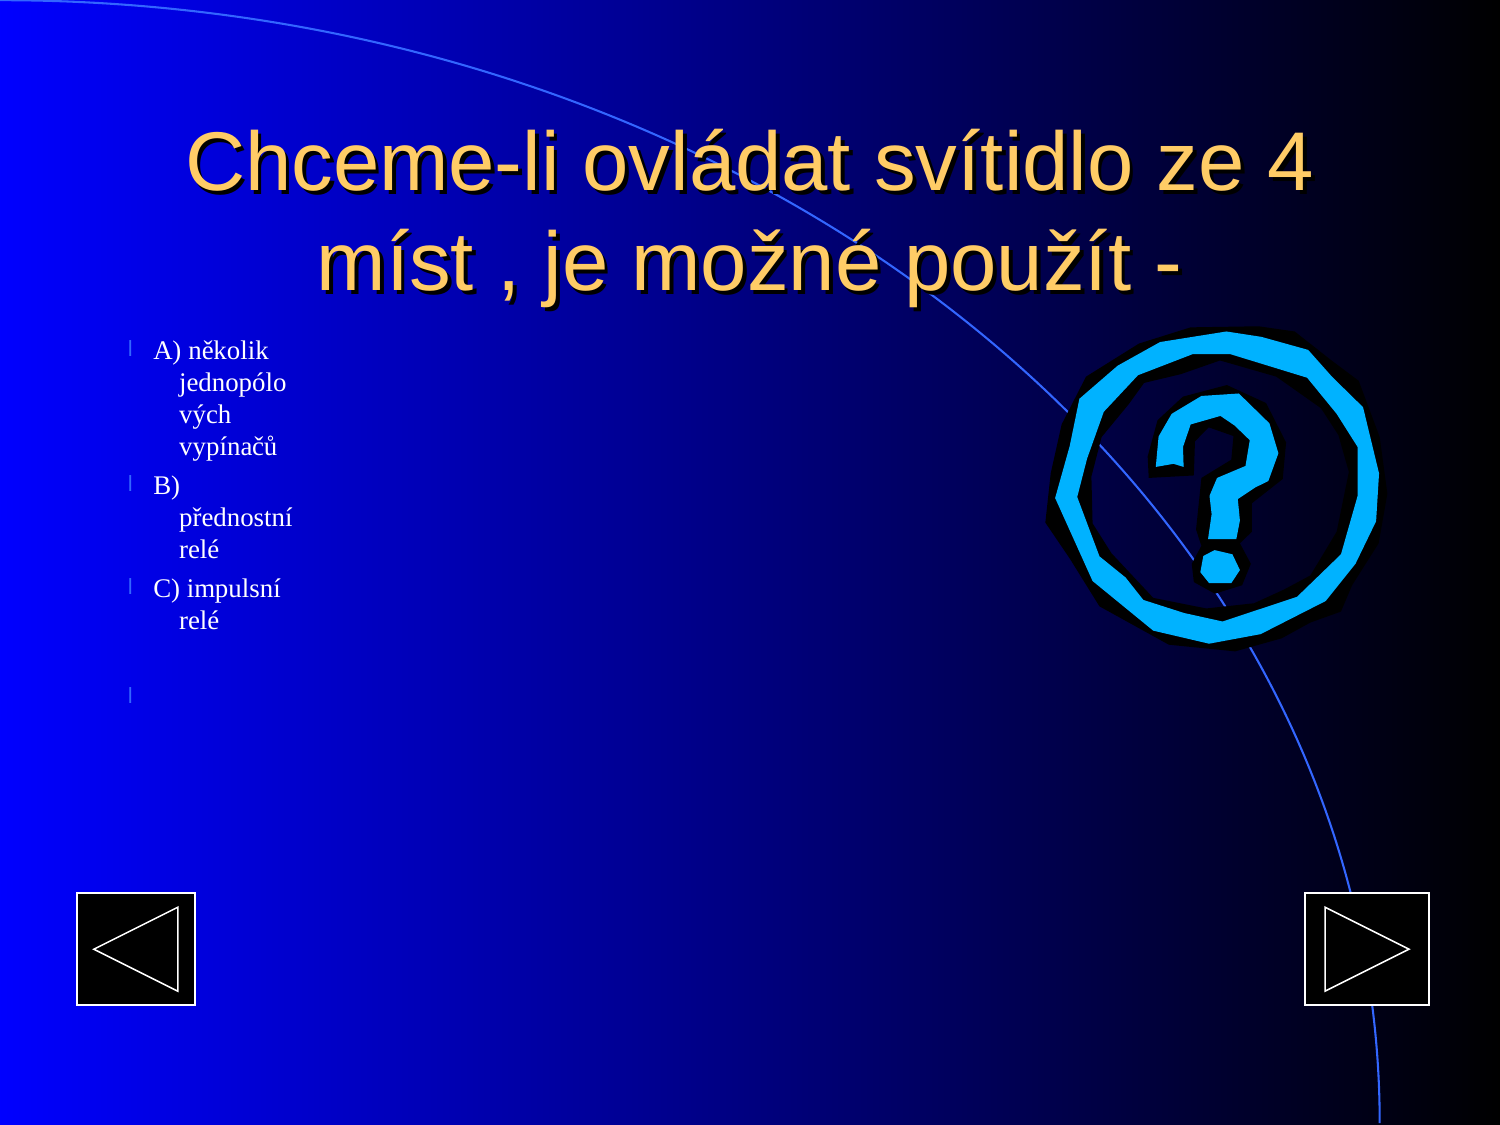

# Chceme-li ovládat svítidlo ze 4 míst , je možné použít -
A) několik jednopólových vypínačů
B) přednostní relé
C) impulsní relé